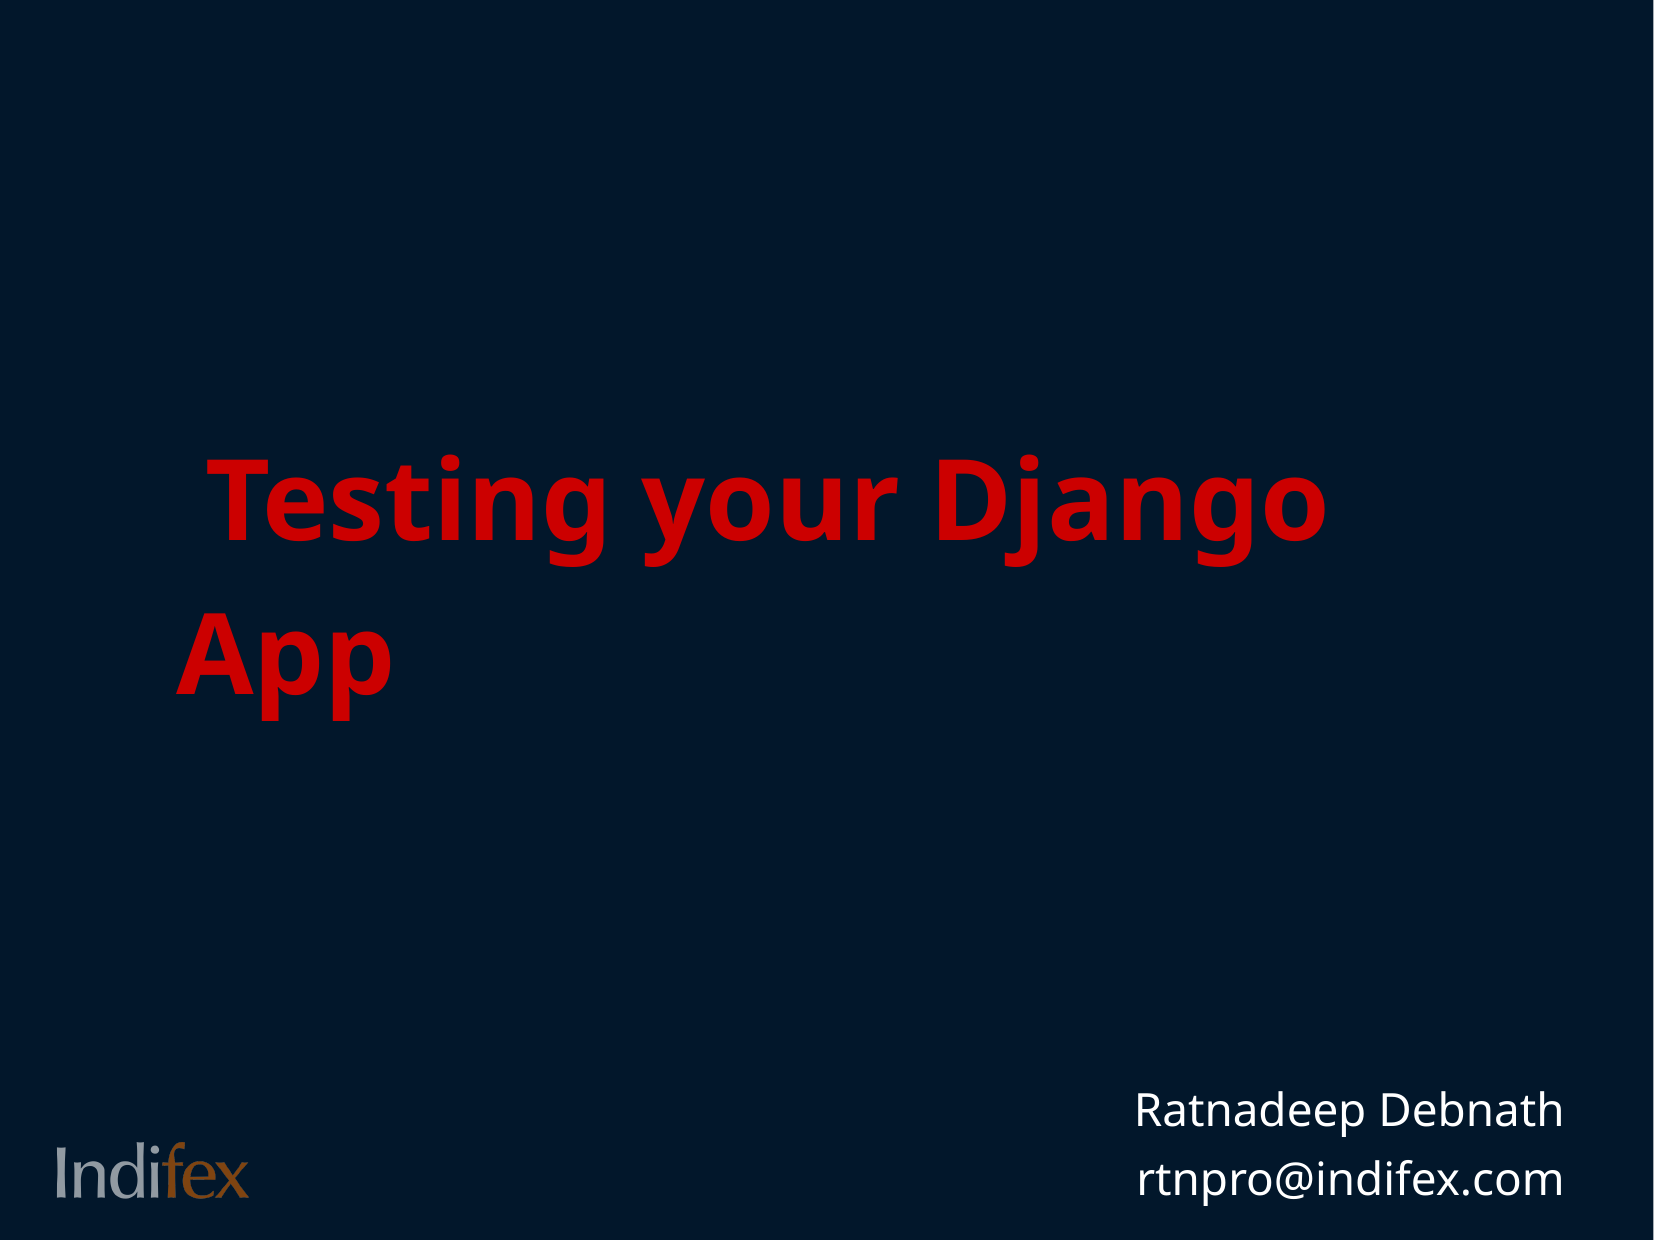

Testing your Django App
Ratnadeep Debnath
rtnpro@indifex.com